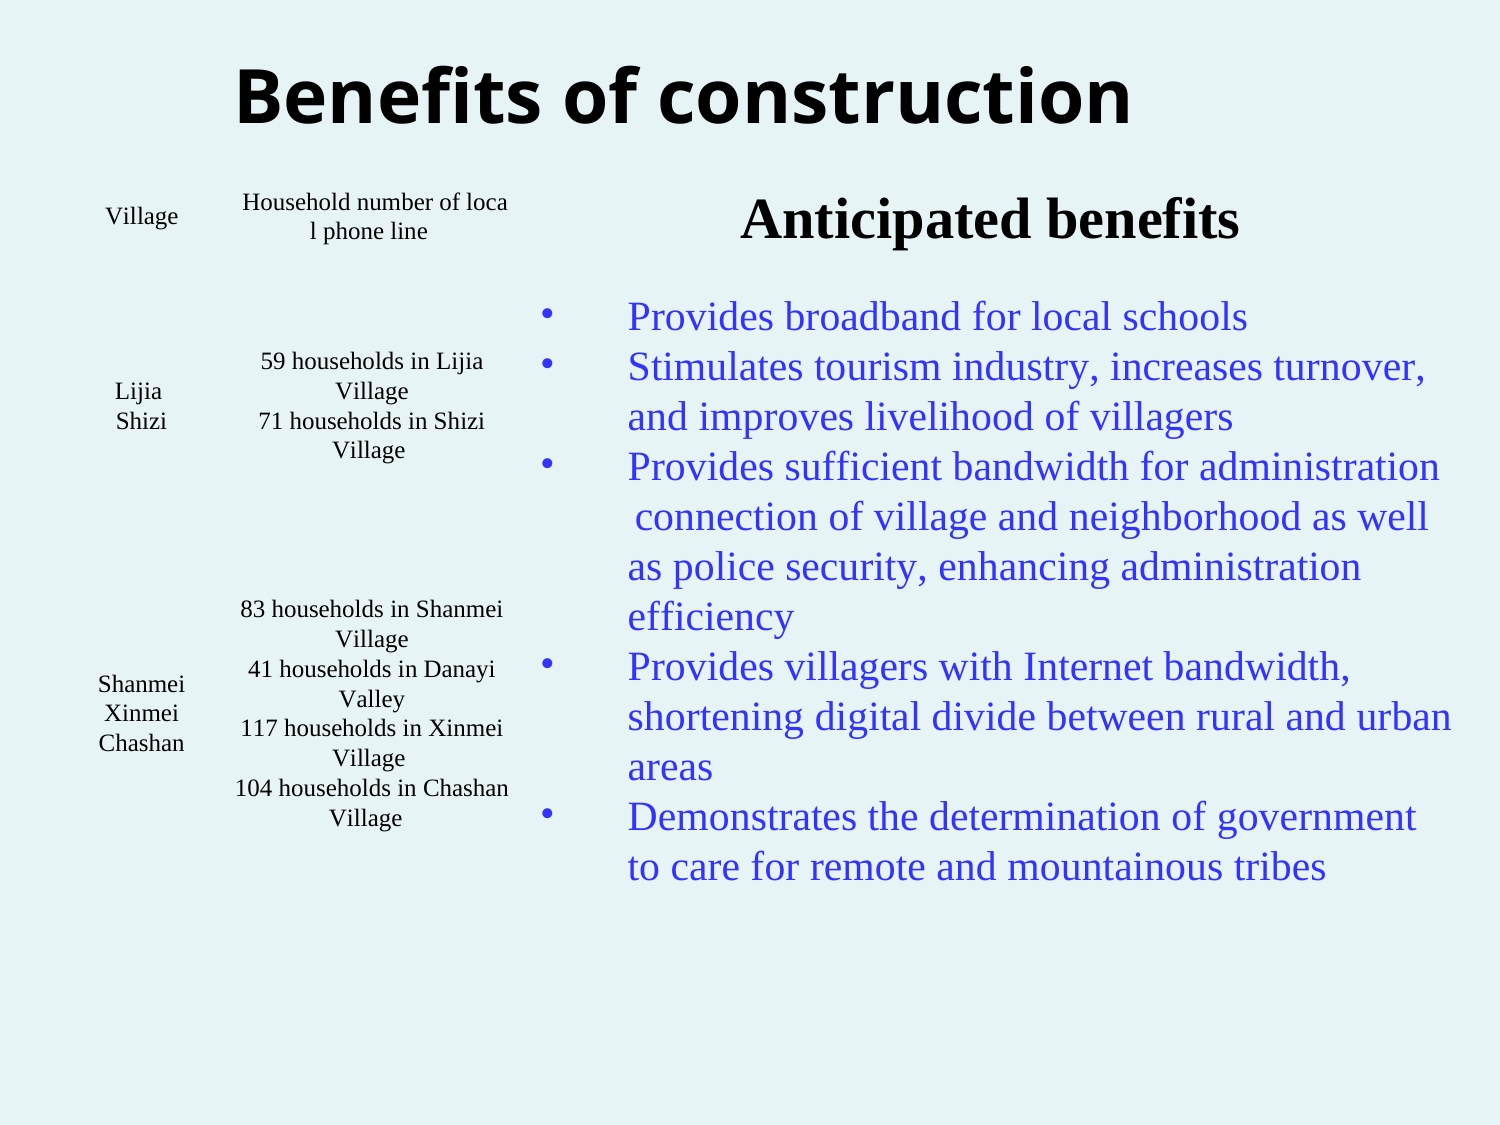

# Benefits of construction
| Village | Household number of local phone line | Anticipated benefits |
| --- | --- | --- |
| Lijia Shizi | 59 households in Lijia Village 71 households in Shizi Village | Provides broadband for local schools Stimulates tourism industry, increases turnover, and improves livelihood of villagers Provides sufficient bandwidth for administration connection of village and neighborhood as well as police security, enhancing administration efficiency Provides villagers with Internet bandwidth, shortening digital divide between rural and urban areas Demonstrates the determination of government to care for remote and mountainous tribes |
| Shanmei Xinmei Chashan | 83 households in Shanmei Village 41 households in Danayi Valley 117 households in Xinmei Village 104 households in Chashan Village | |